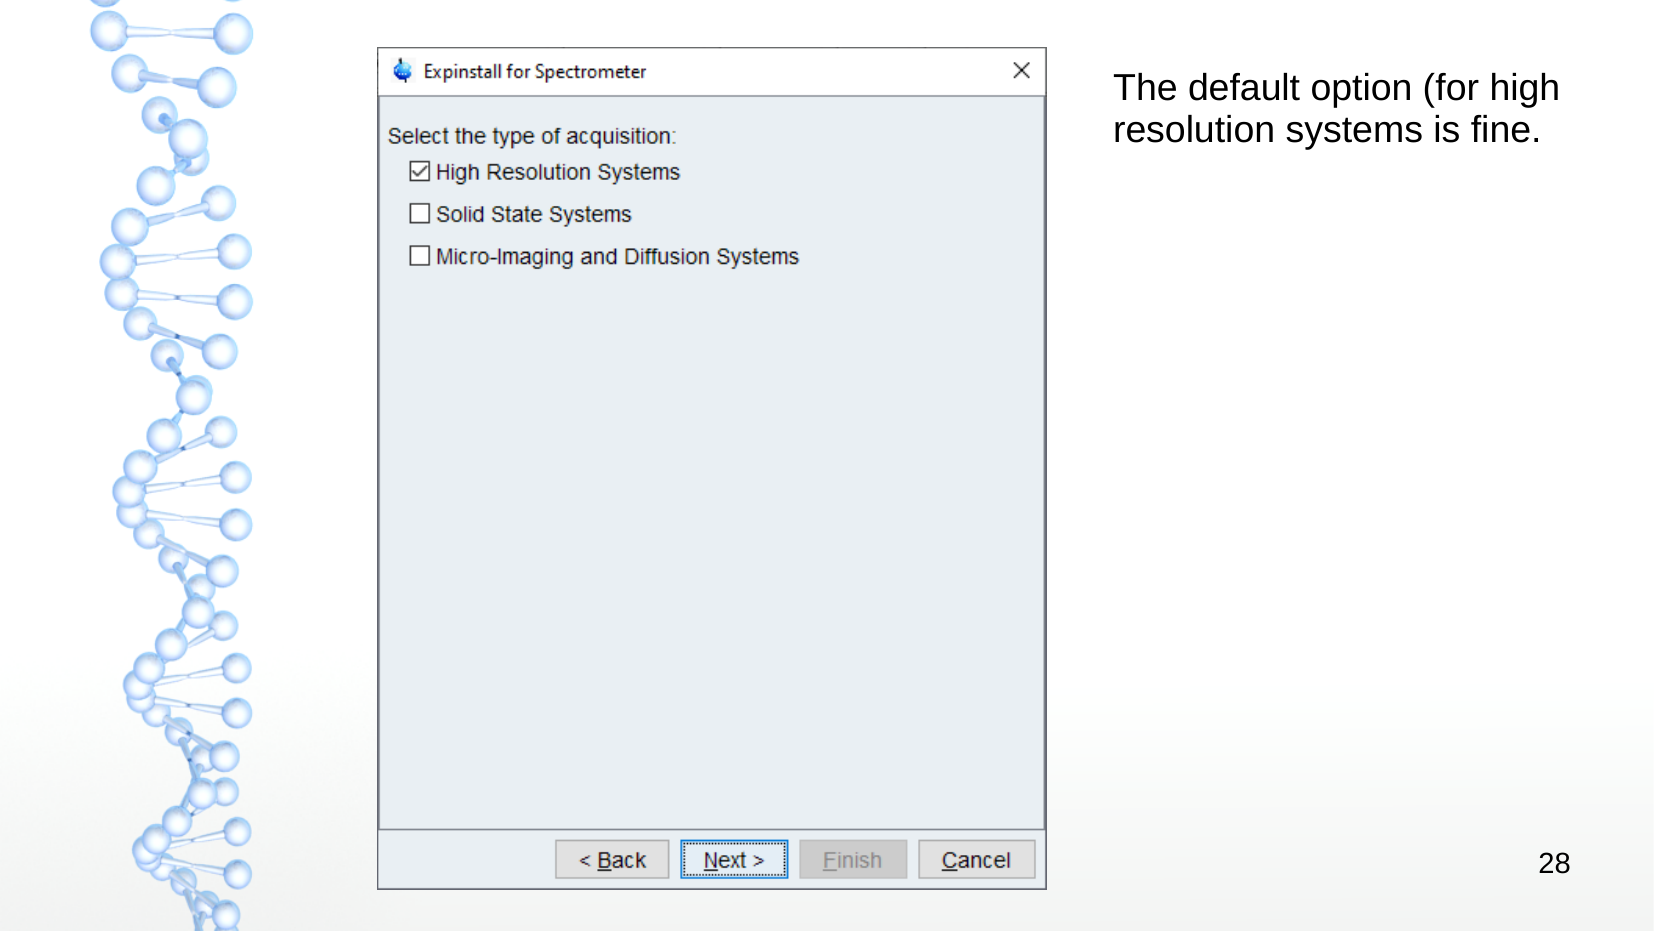

The default option (for high
resolution systems is fine.
28